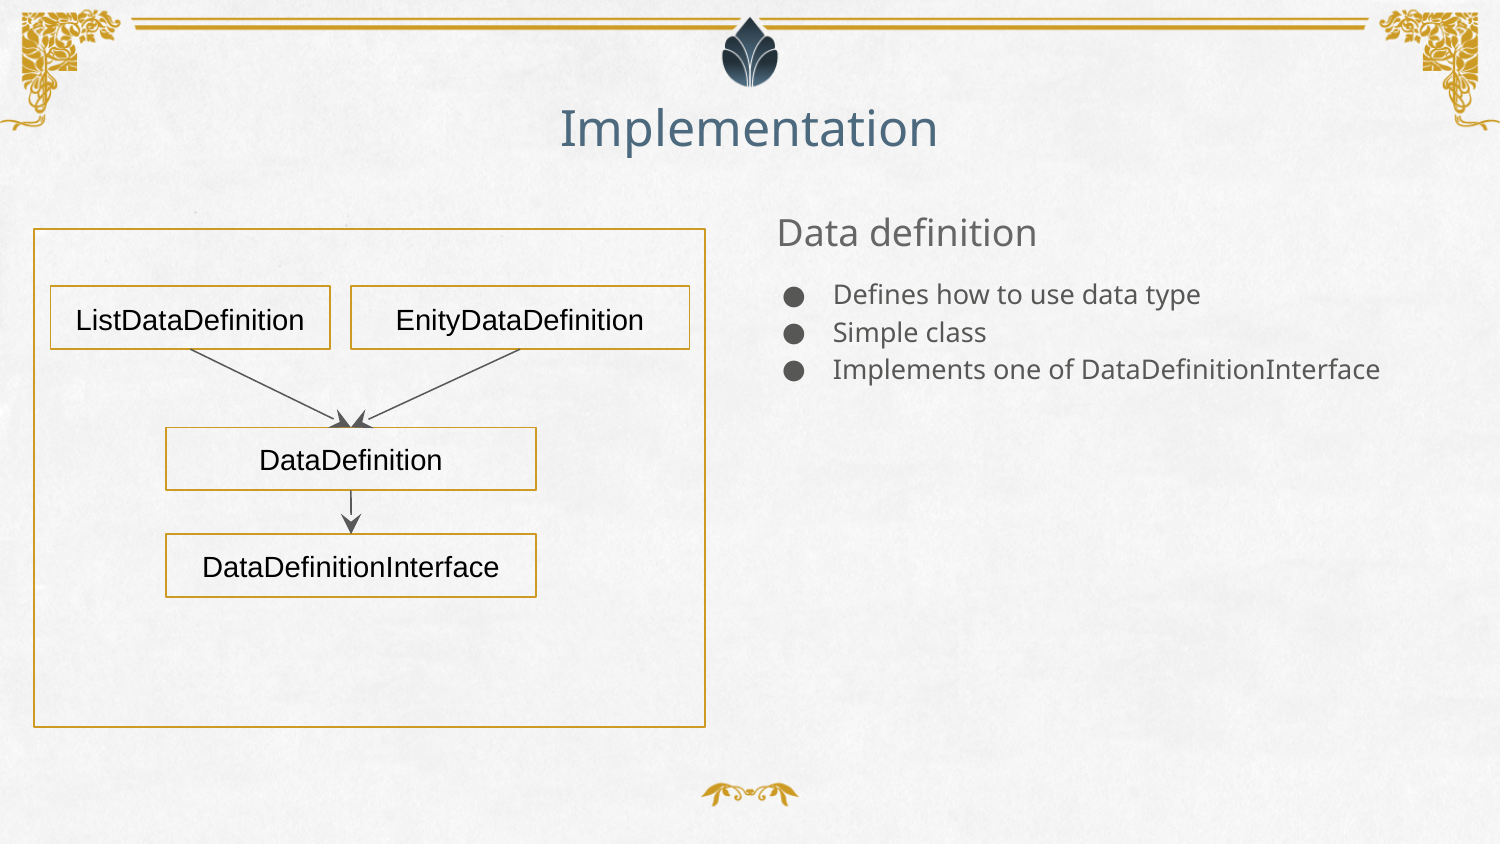

Implementation
Data definition
Defines how to use data type
Simple class
Implements one of DataDefinitionInterface
ListDataDefinition
EnityDataDefinition
DataDefinition
DataDefinitionInterface